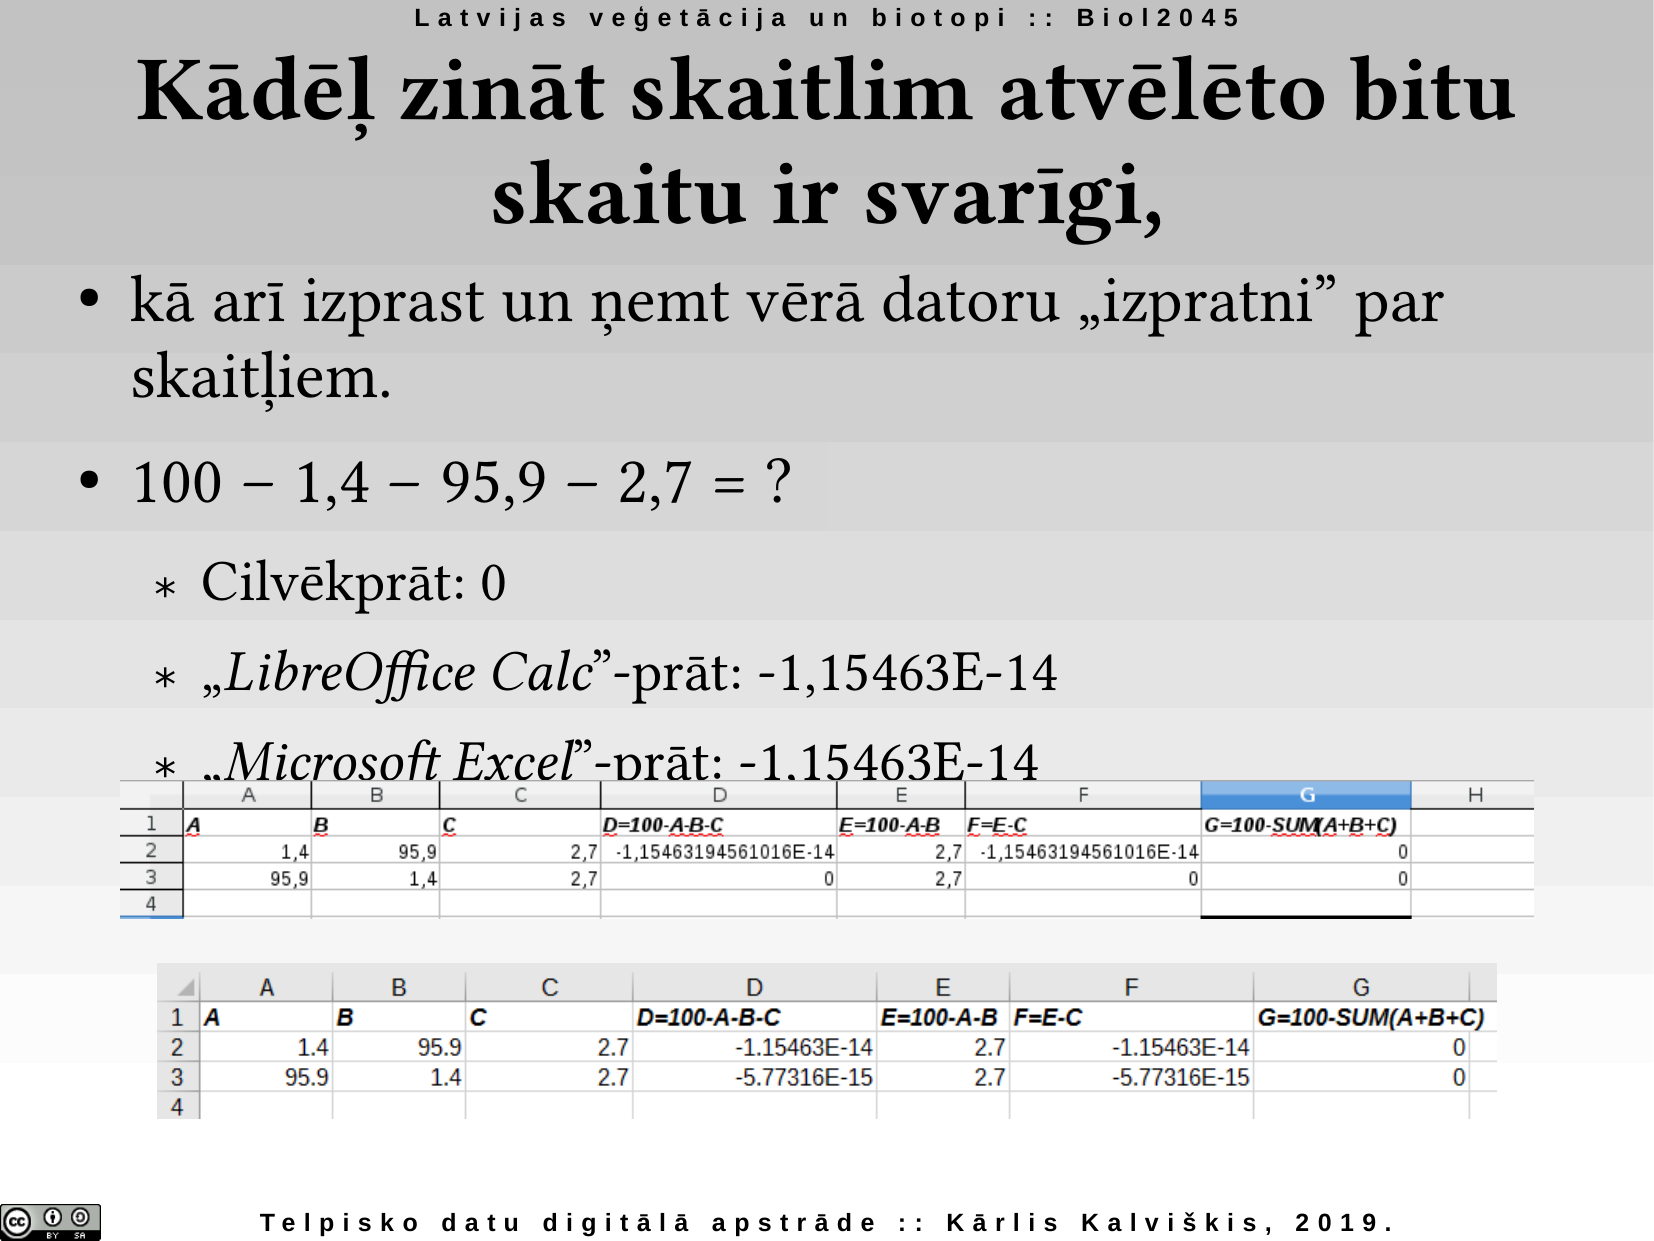

# Kādēļ zināt skaitlim atvēlēto bitu skaitu ir svarīgi,
kā arī izprast un ņemt vērā datoru „izpratni” par skaitļiem.
100 – 1,4 – 95,9 – 2,7 = ?
Cilvēkprāt: 0
„LibreOffice Calc”-prāt: -1,15463E-14
„Microsoft Excel”-prāt: -1,15463E-14